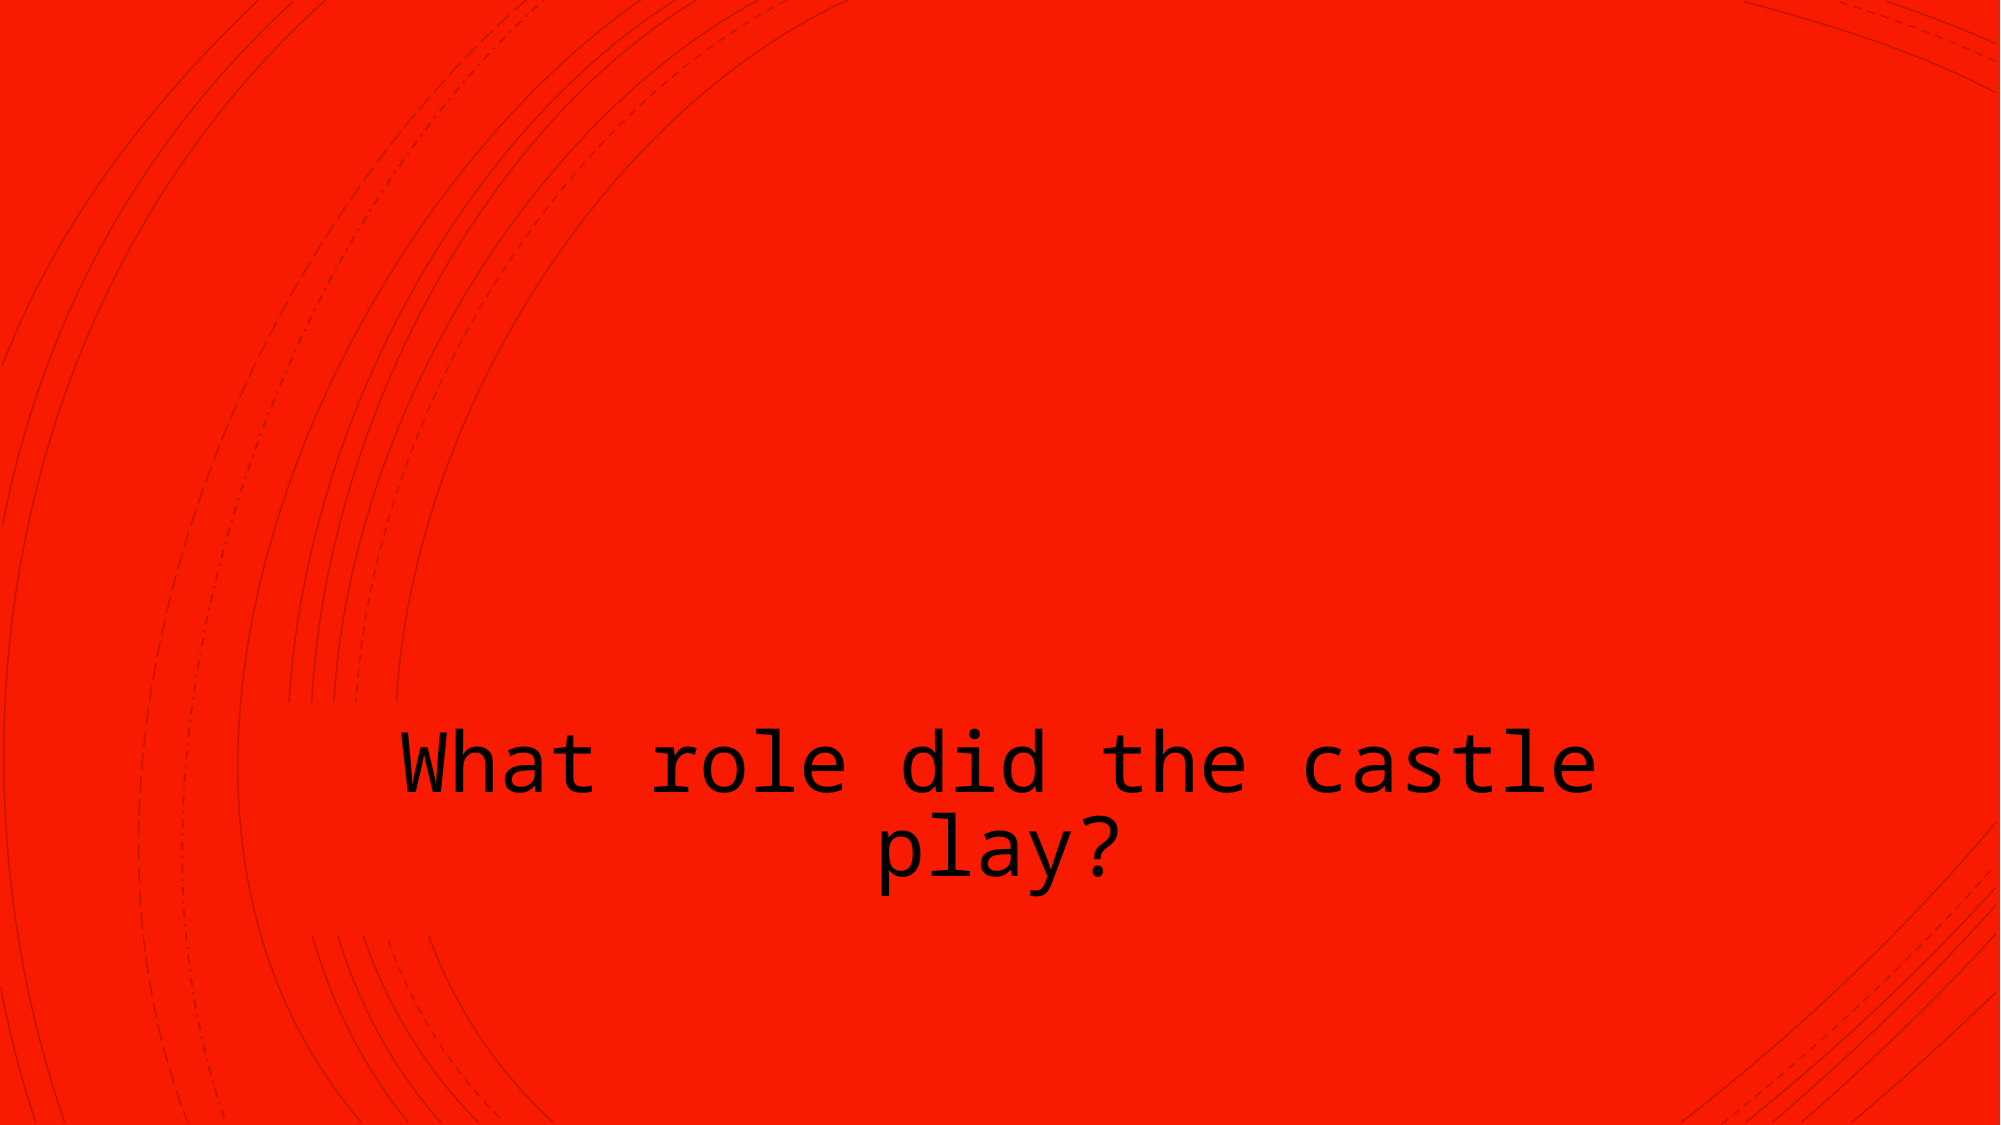

In the years 1920–1922 the seat of the Chief of State
The reconstruction of the castle was carried out in 1971–1984
1979
1926–1939
1920–1922
1971–1984
In 1979, a museum was established in the castle
in the years 1926–1939 the residence of the President of Poland
# What role did the castle play?